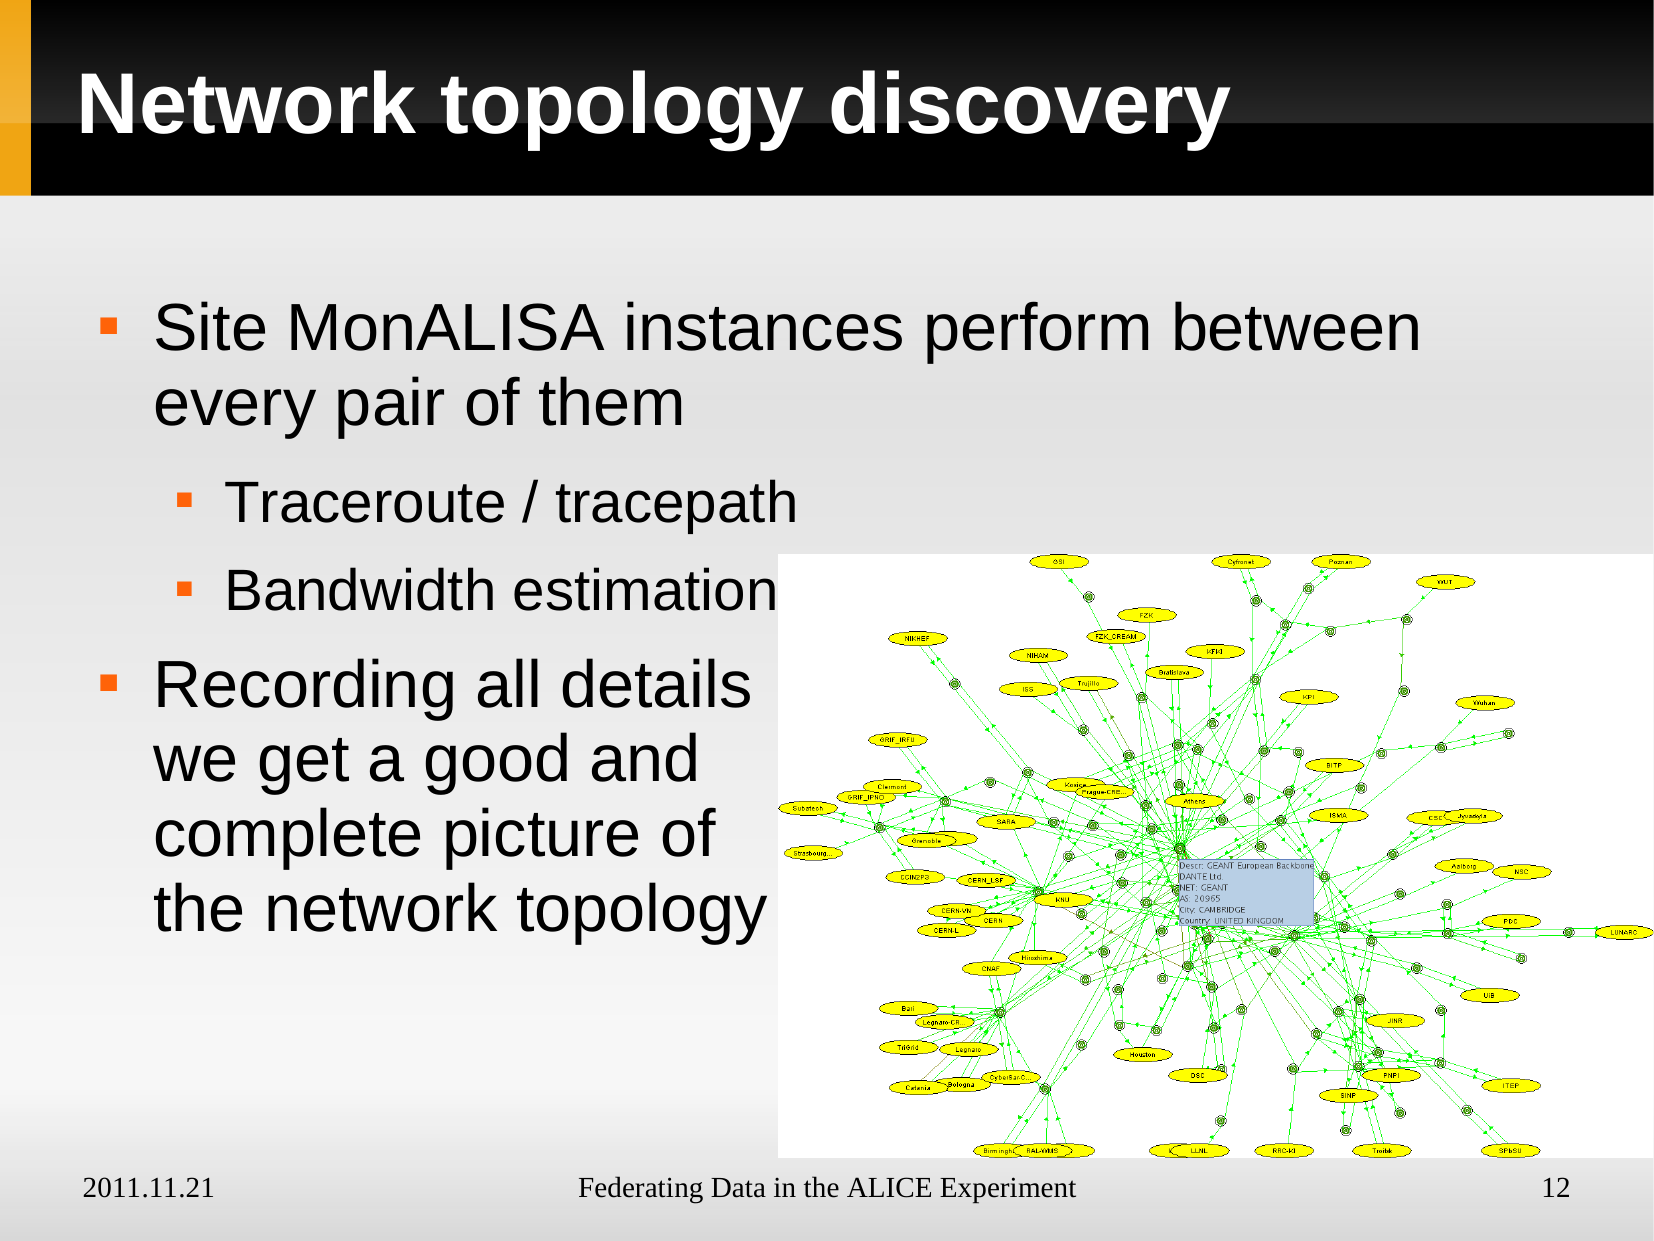

# Network topology discovery
Site MonALISA instances perform between every pair of them
Traceroute / tracepath
Bandwidth estimation
Recording all details
we get a good and
complete picture of
the network topology
2011.11.21
Federating Data in the ALICE Experiment
12